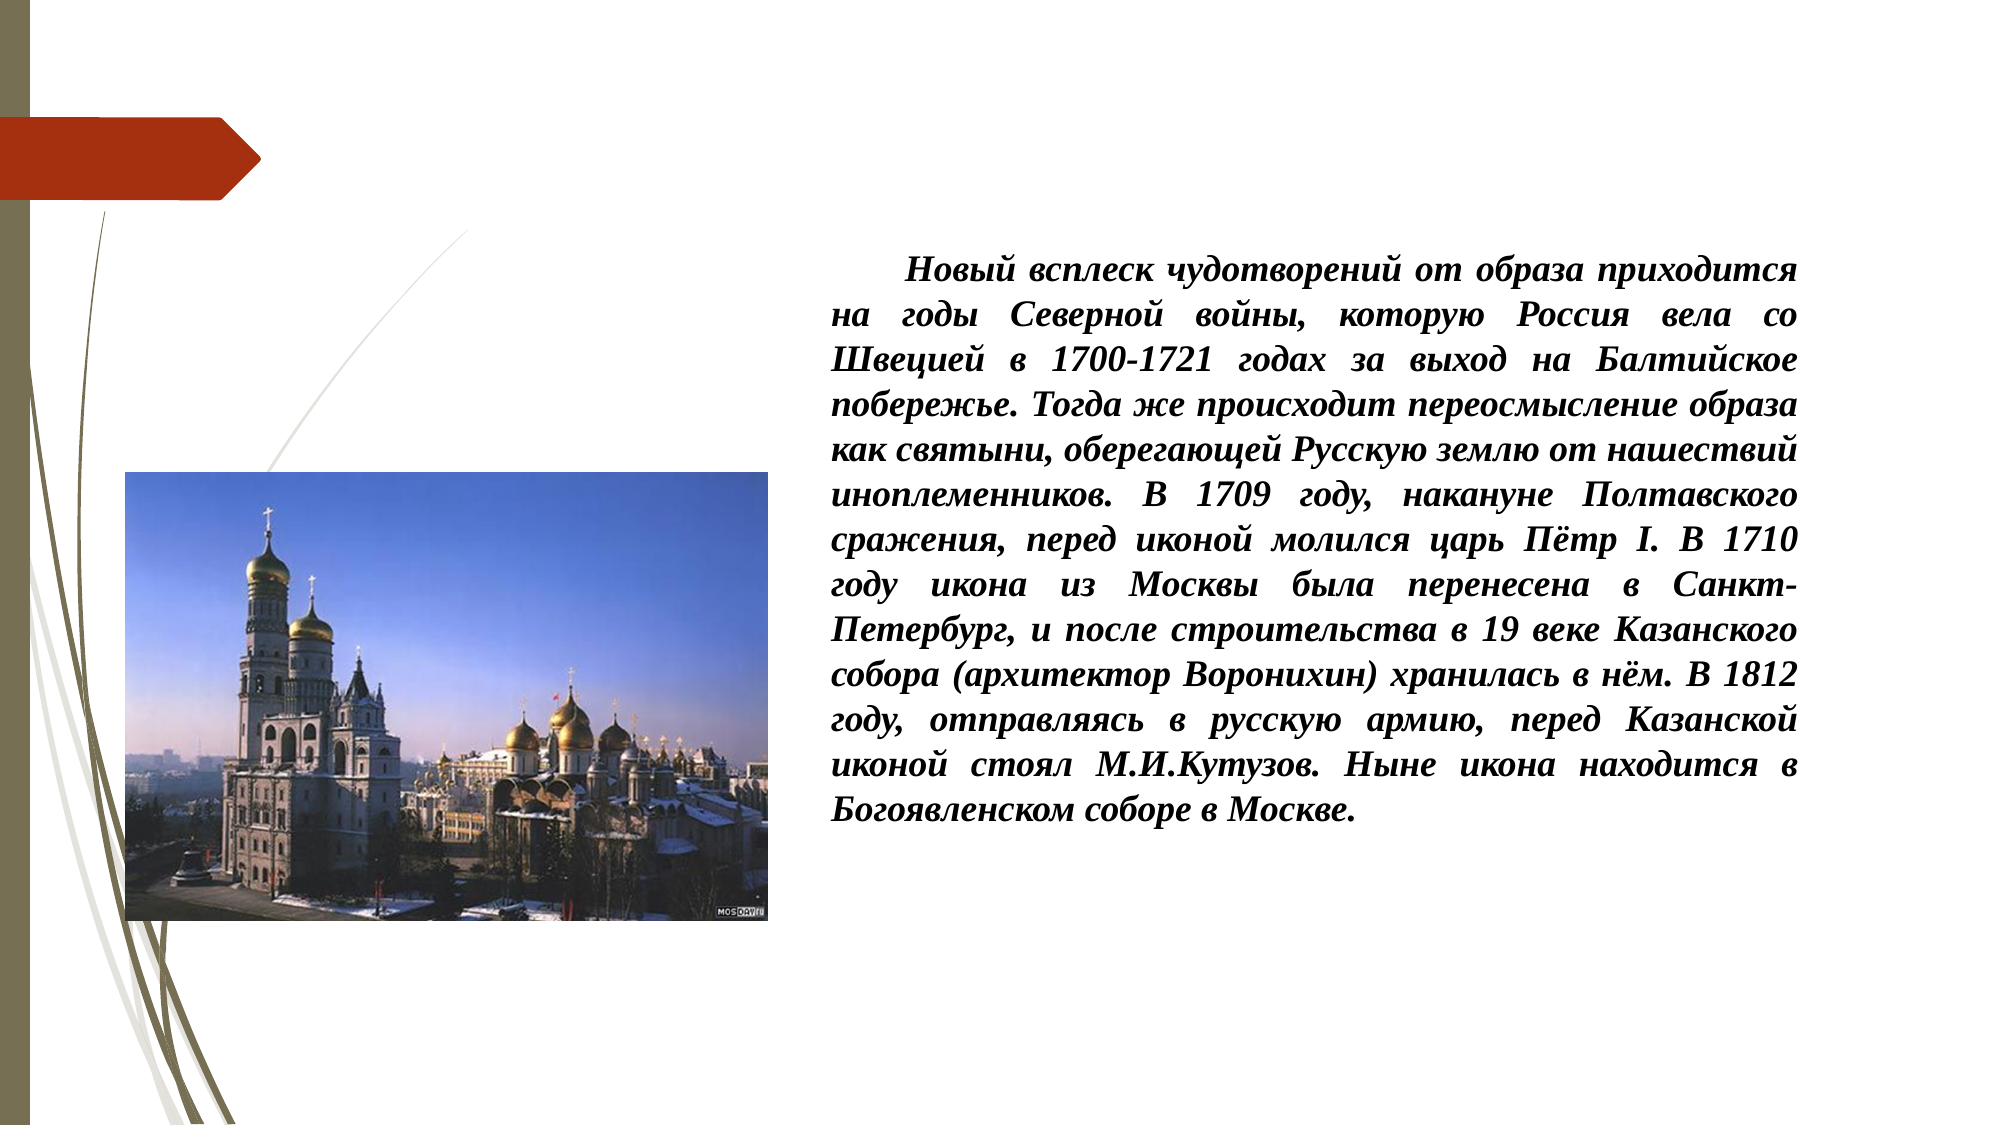

Новый всплеск чудотворений от образа приходится на годы Северной войны, которую Россия вела со Швецией в 1700-1721 годах за выход на Балтийское побережье. Тогда же происходит переосмысление образа как святыни, оберегающей Русскую землю от нашествий иноплеменников. В 1709 году, накануне Полтавского сражения, перед иконой молился царь Пётр I. В 1710 году икона из Москвы была перенесена в Санкт-Петербург, и после строительства в 19 веке Казанского собора (архитектор Воронихин) хранилась в нём. В 1812 году, отправляясь в русскую армию, перед Казанской иконой стоял М.И.Кутузов. Ныне икона находится в Богоявленском соборе в Москве.